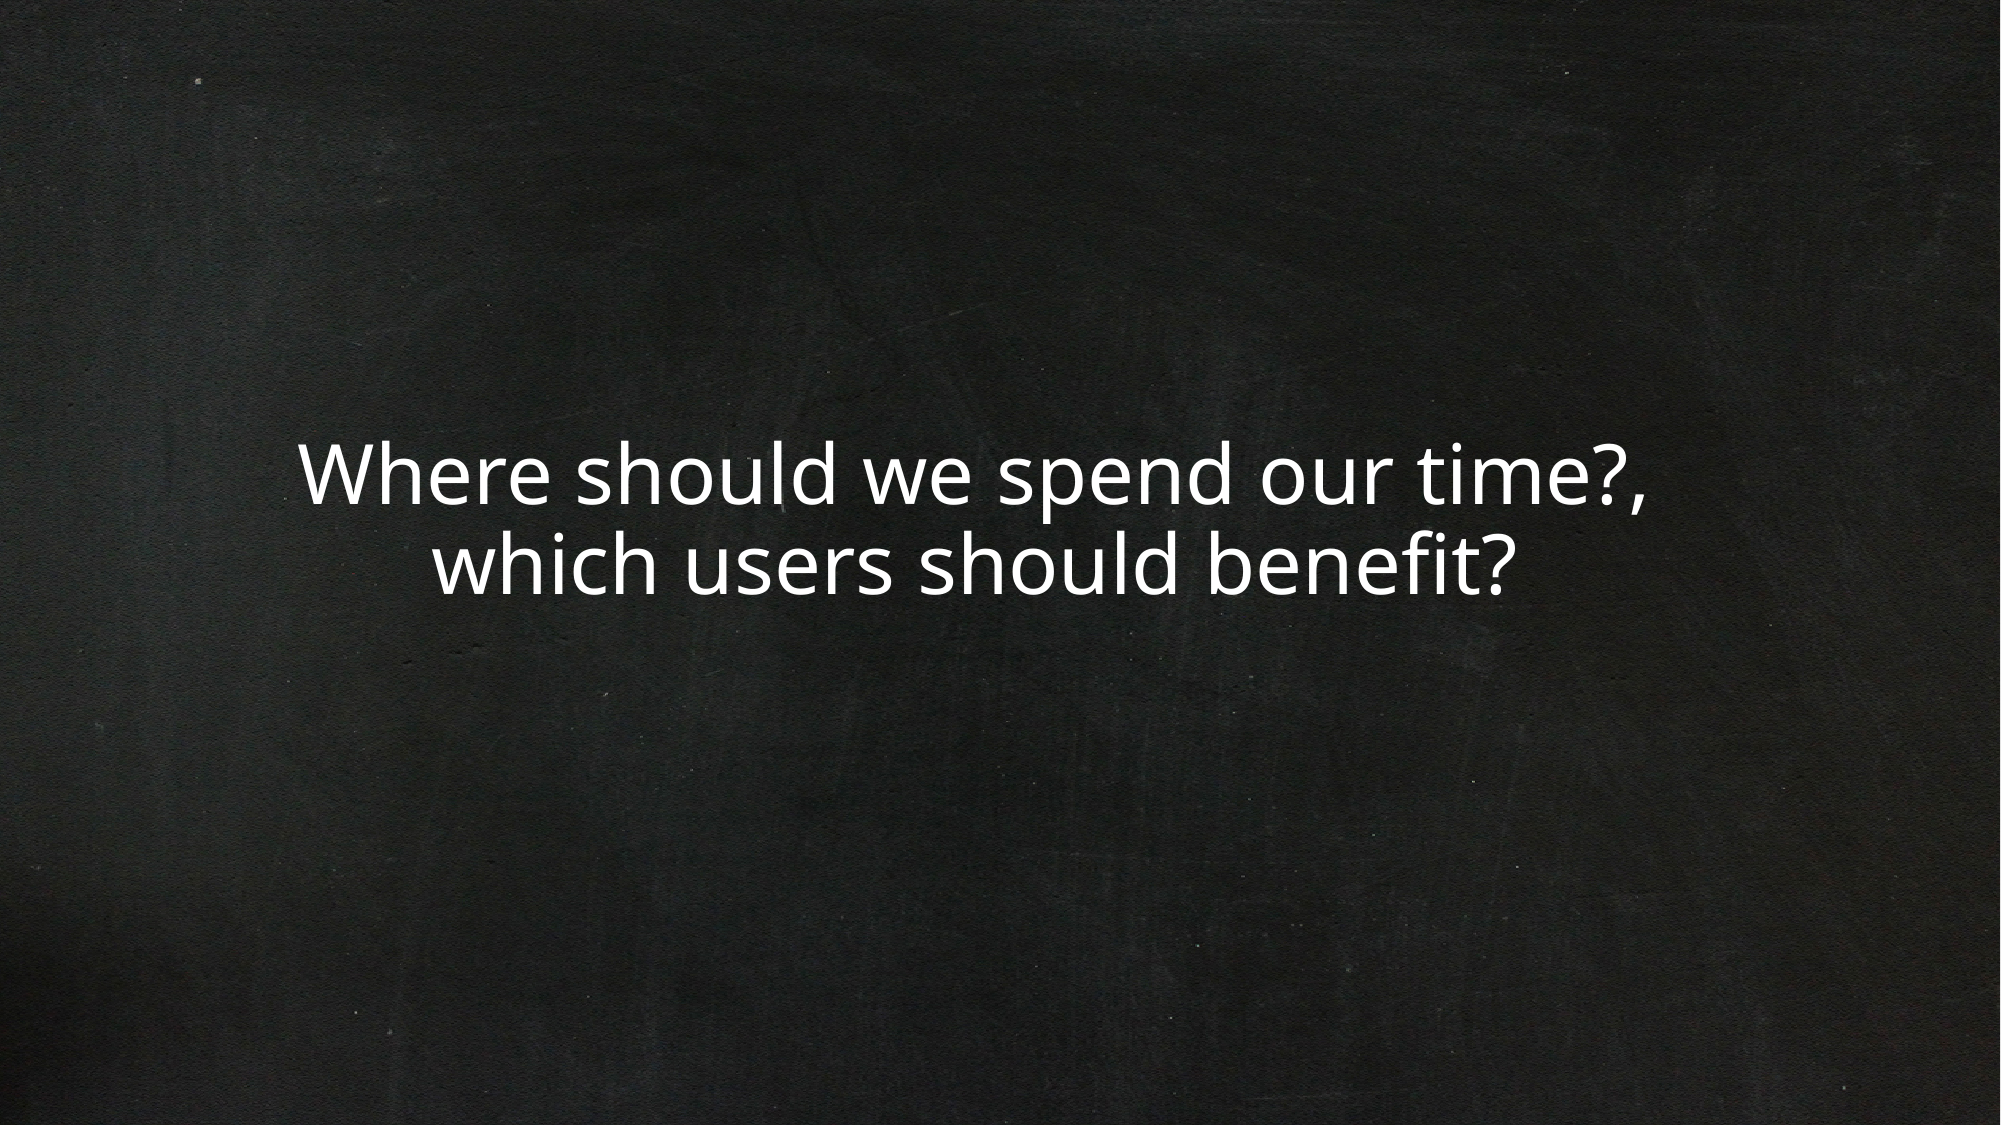

# Where should we spend our time?, which users should benefit?